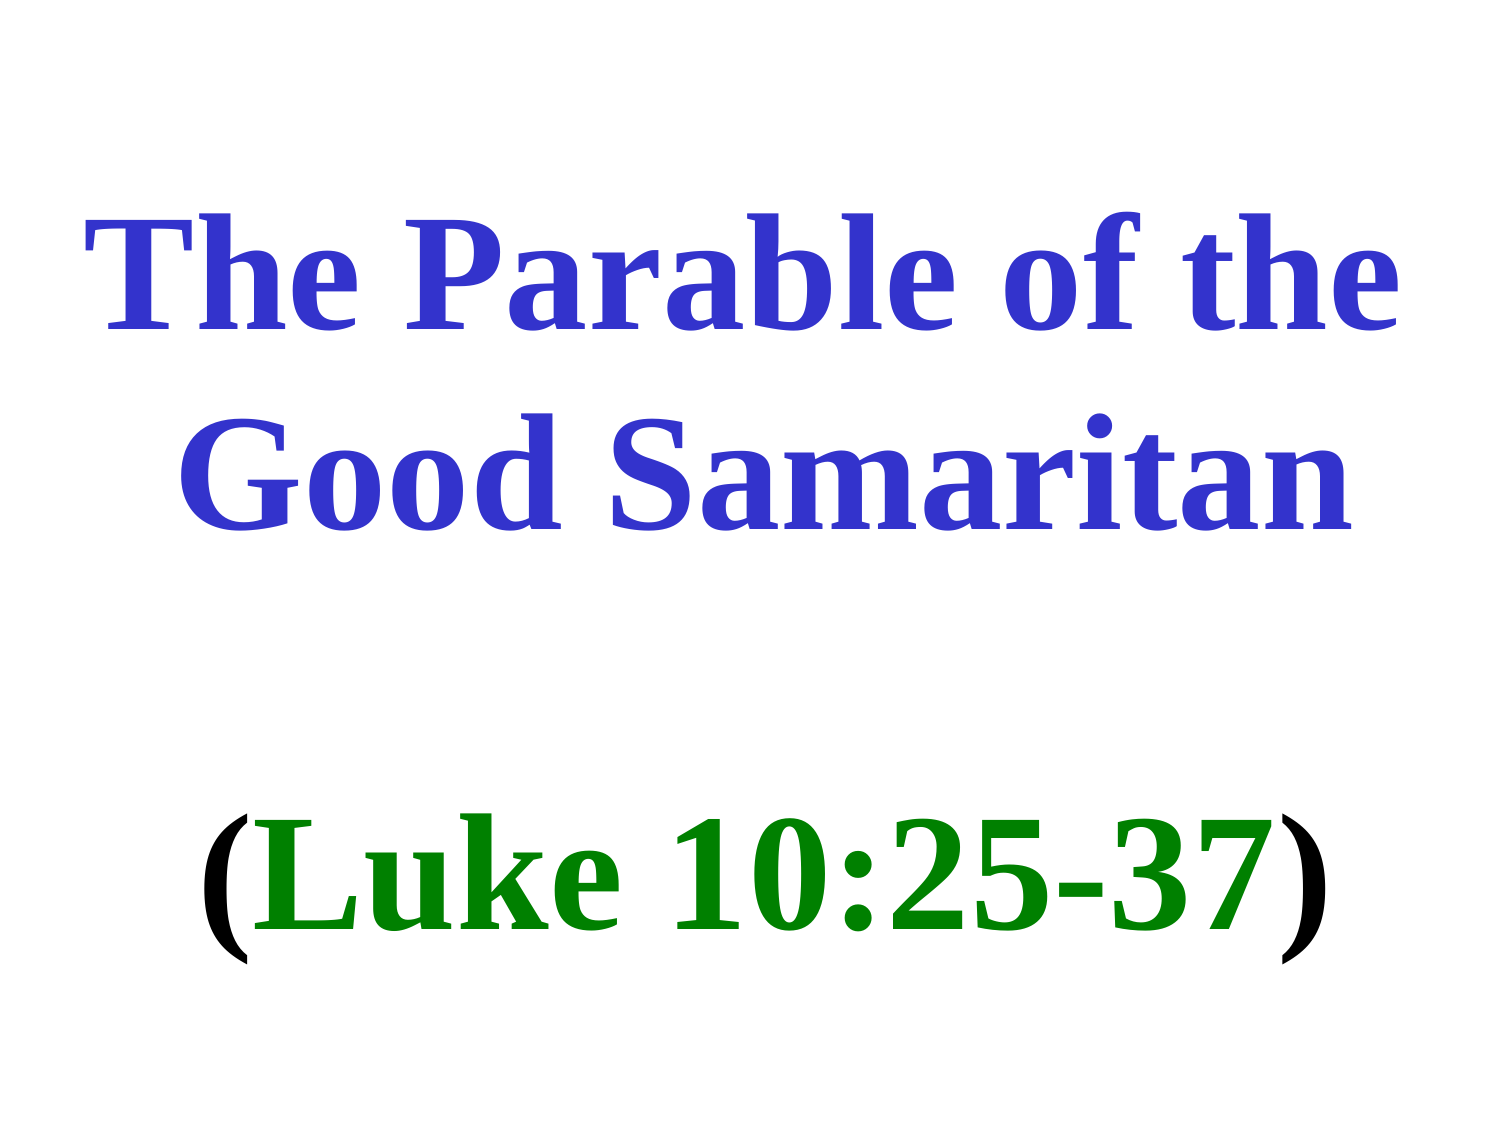

# The Parable of the Good Samaritan (Luke 10:25-37)
2